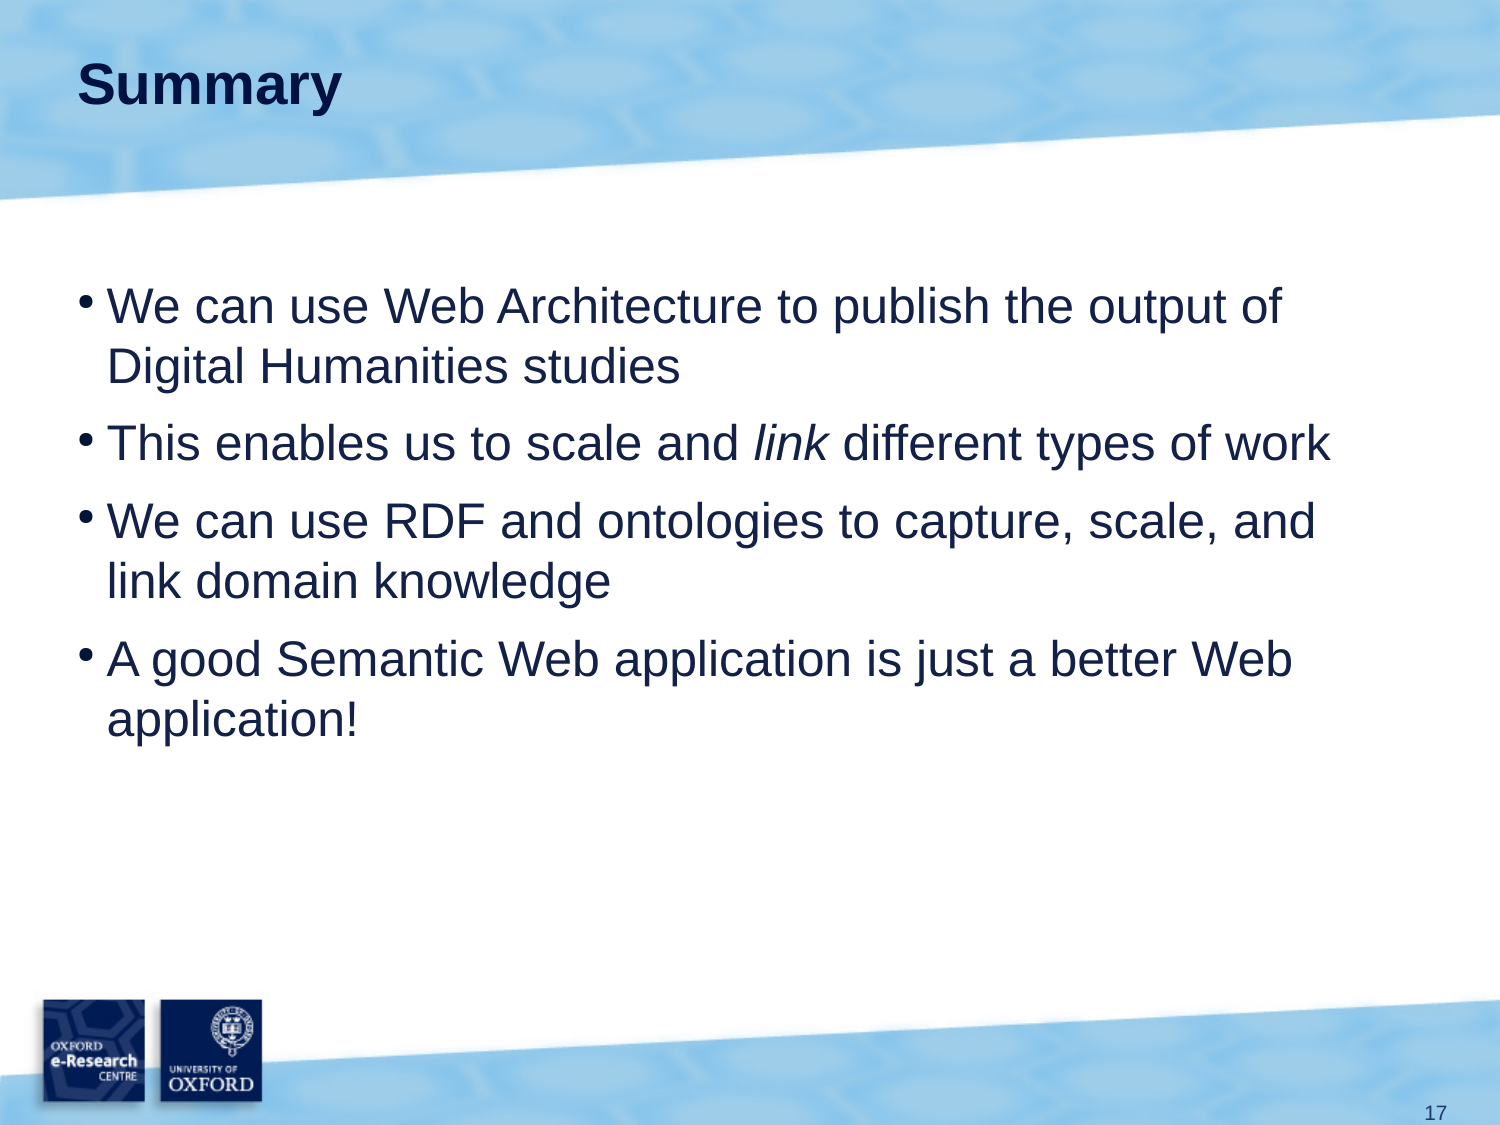

# Summary
We can use Web Architecture to publish the output of Digital Humanities studies
This enables us to scale and link different types of work
We can use RDF and ontologies to capture, scale, and link domain knowledge
A good Semantic Web application is just a better Web application!